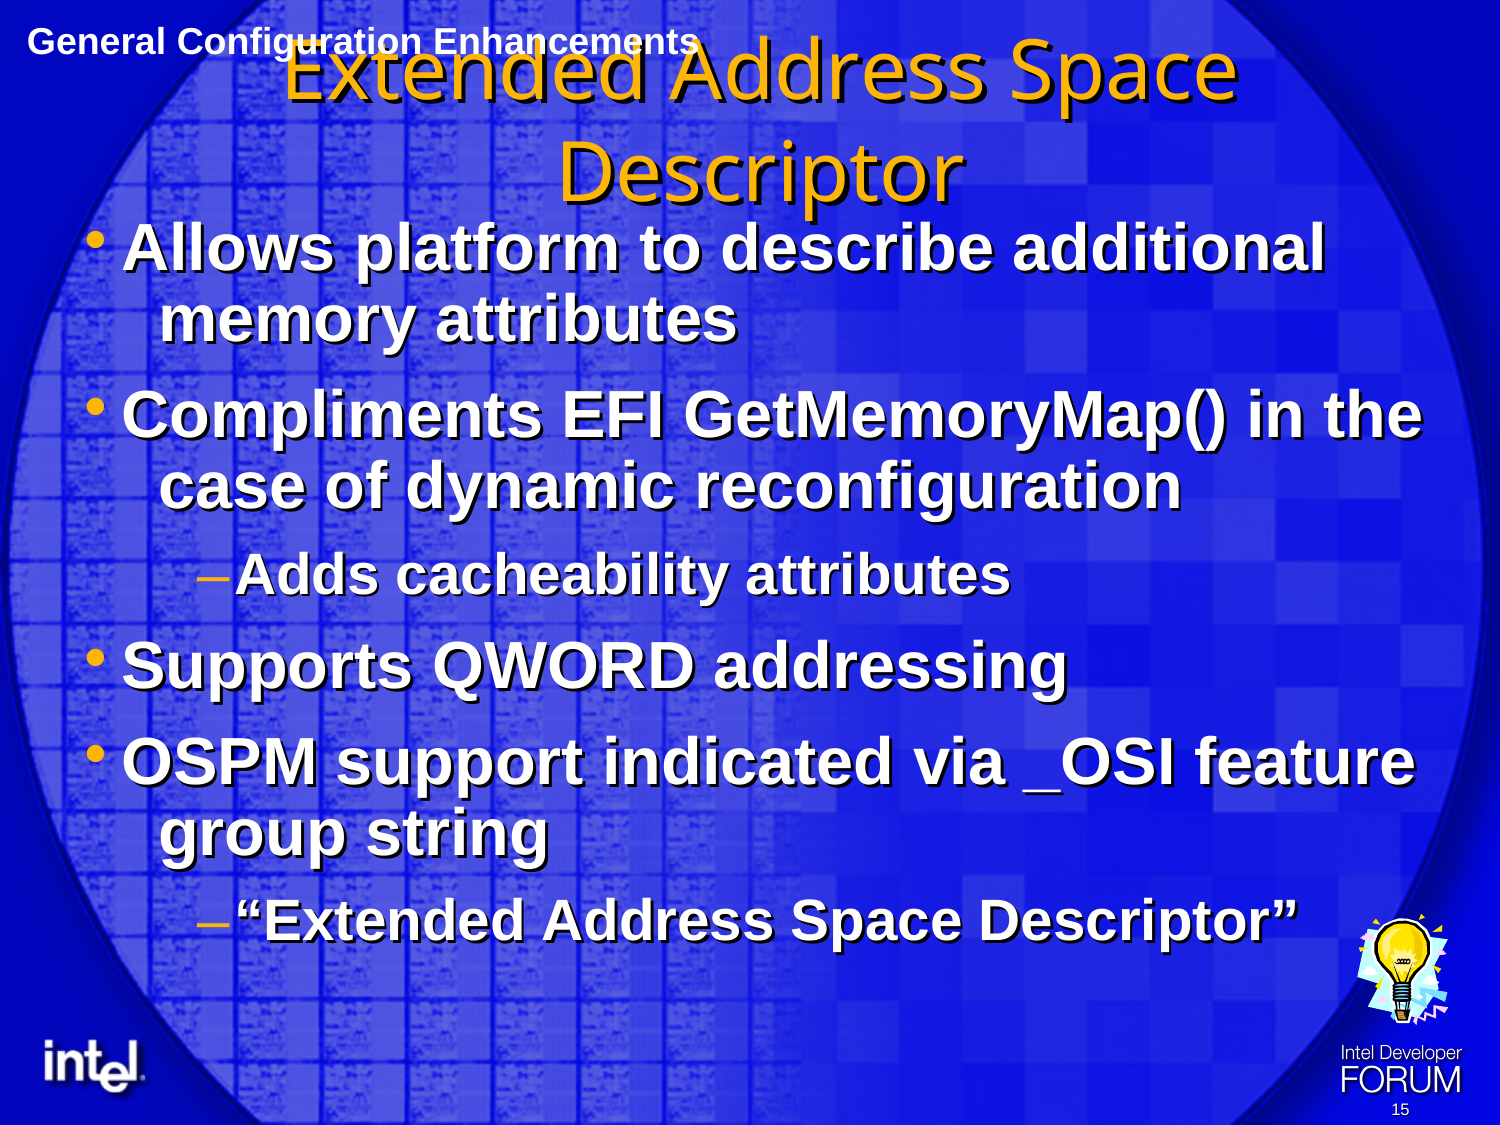

# Extended Address Space Descriptor
General Configuration Enhancements
Allows platform to describe additional memory attributes
Compliments EFI GetMemoryMap() in the case of dynamic reconfiguration
Adds cacheability attributes
Supports QWORD addressing
OSPM support indicated via _OSI feature group string
“Extended Address Space Descriptor”